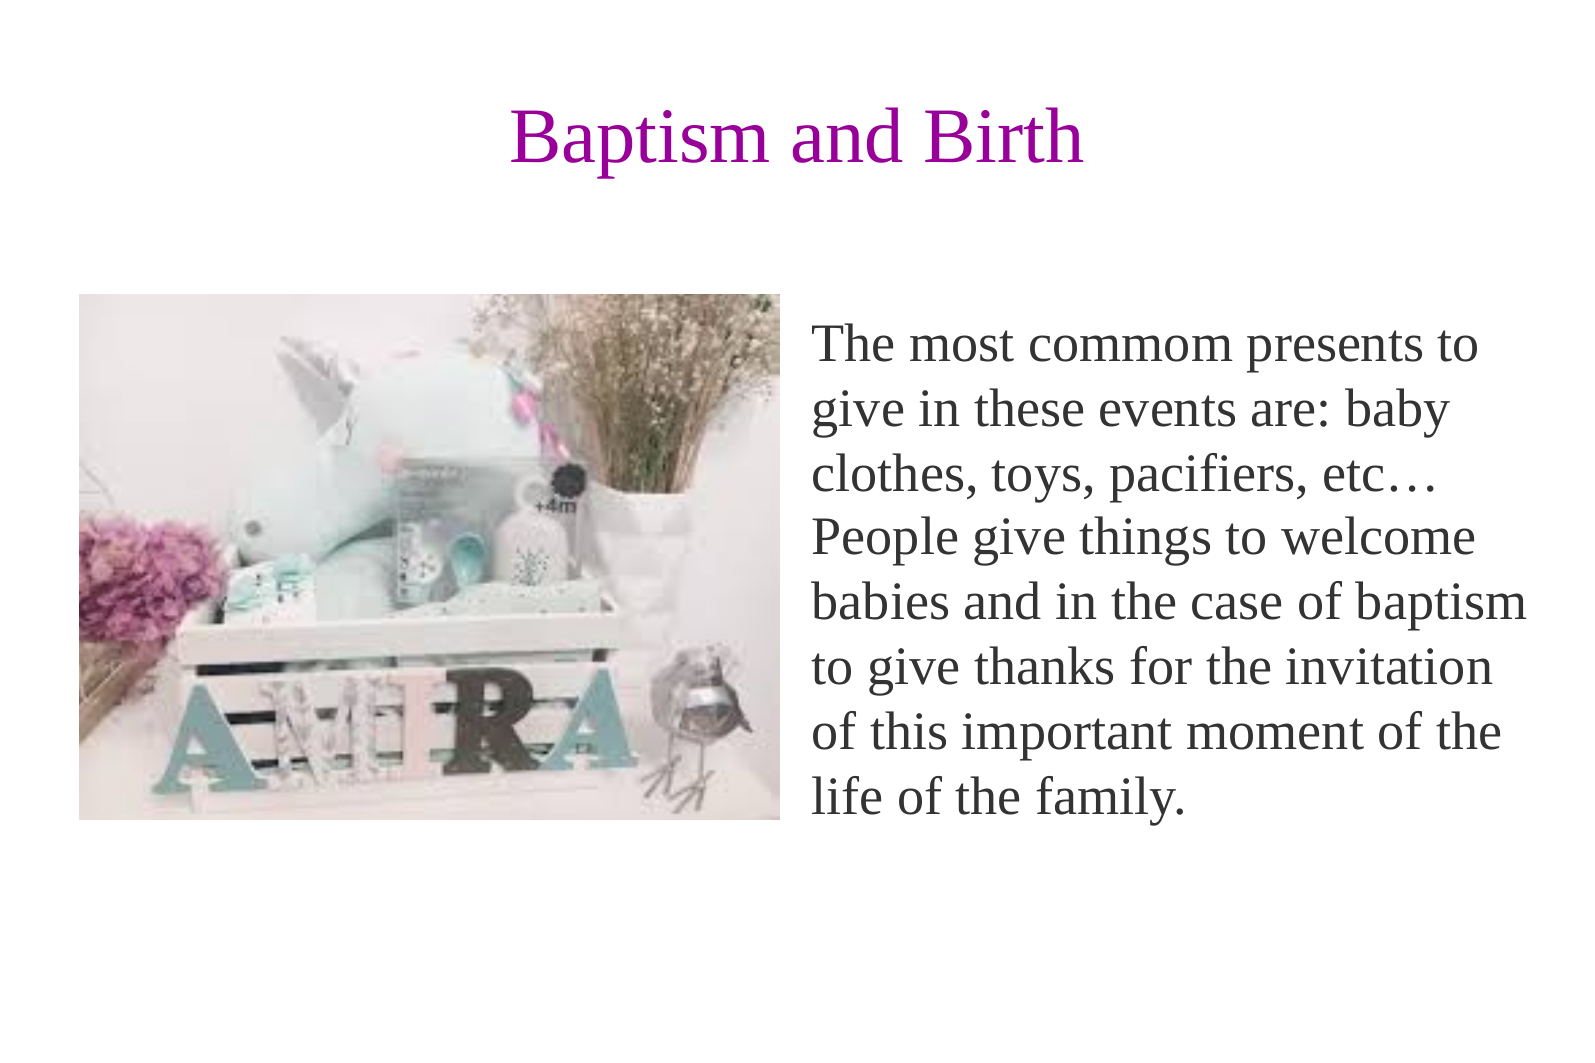

# Baptism and Birth
The most commom presents to give in these events are: baby clothes, toys, pacifiers, etc…
People give things to welcome babies and in the case of baptism to give thanks for the invitation of this important moment of the life of the family.